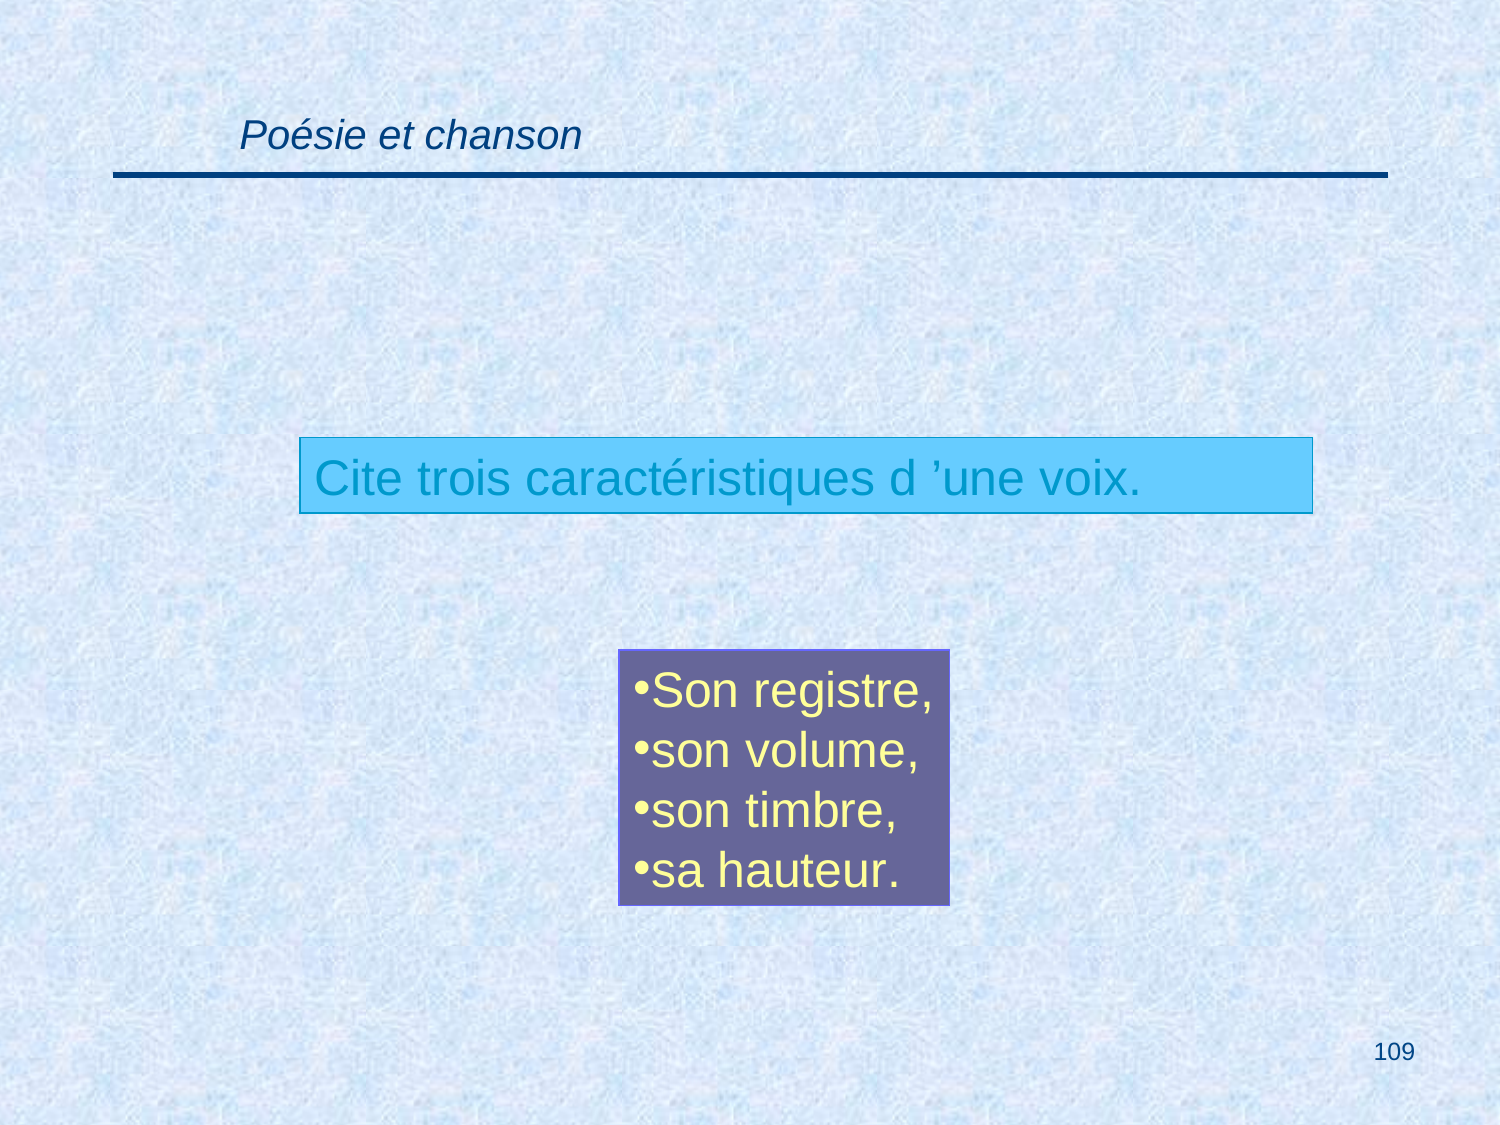

Poésie et chanson
Cite trois caractéristiques d ’une voix.
Son registre,
son volume,
son timbre,
sa hauteur.
109